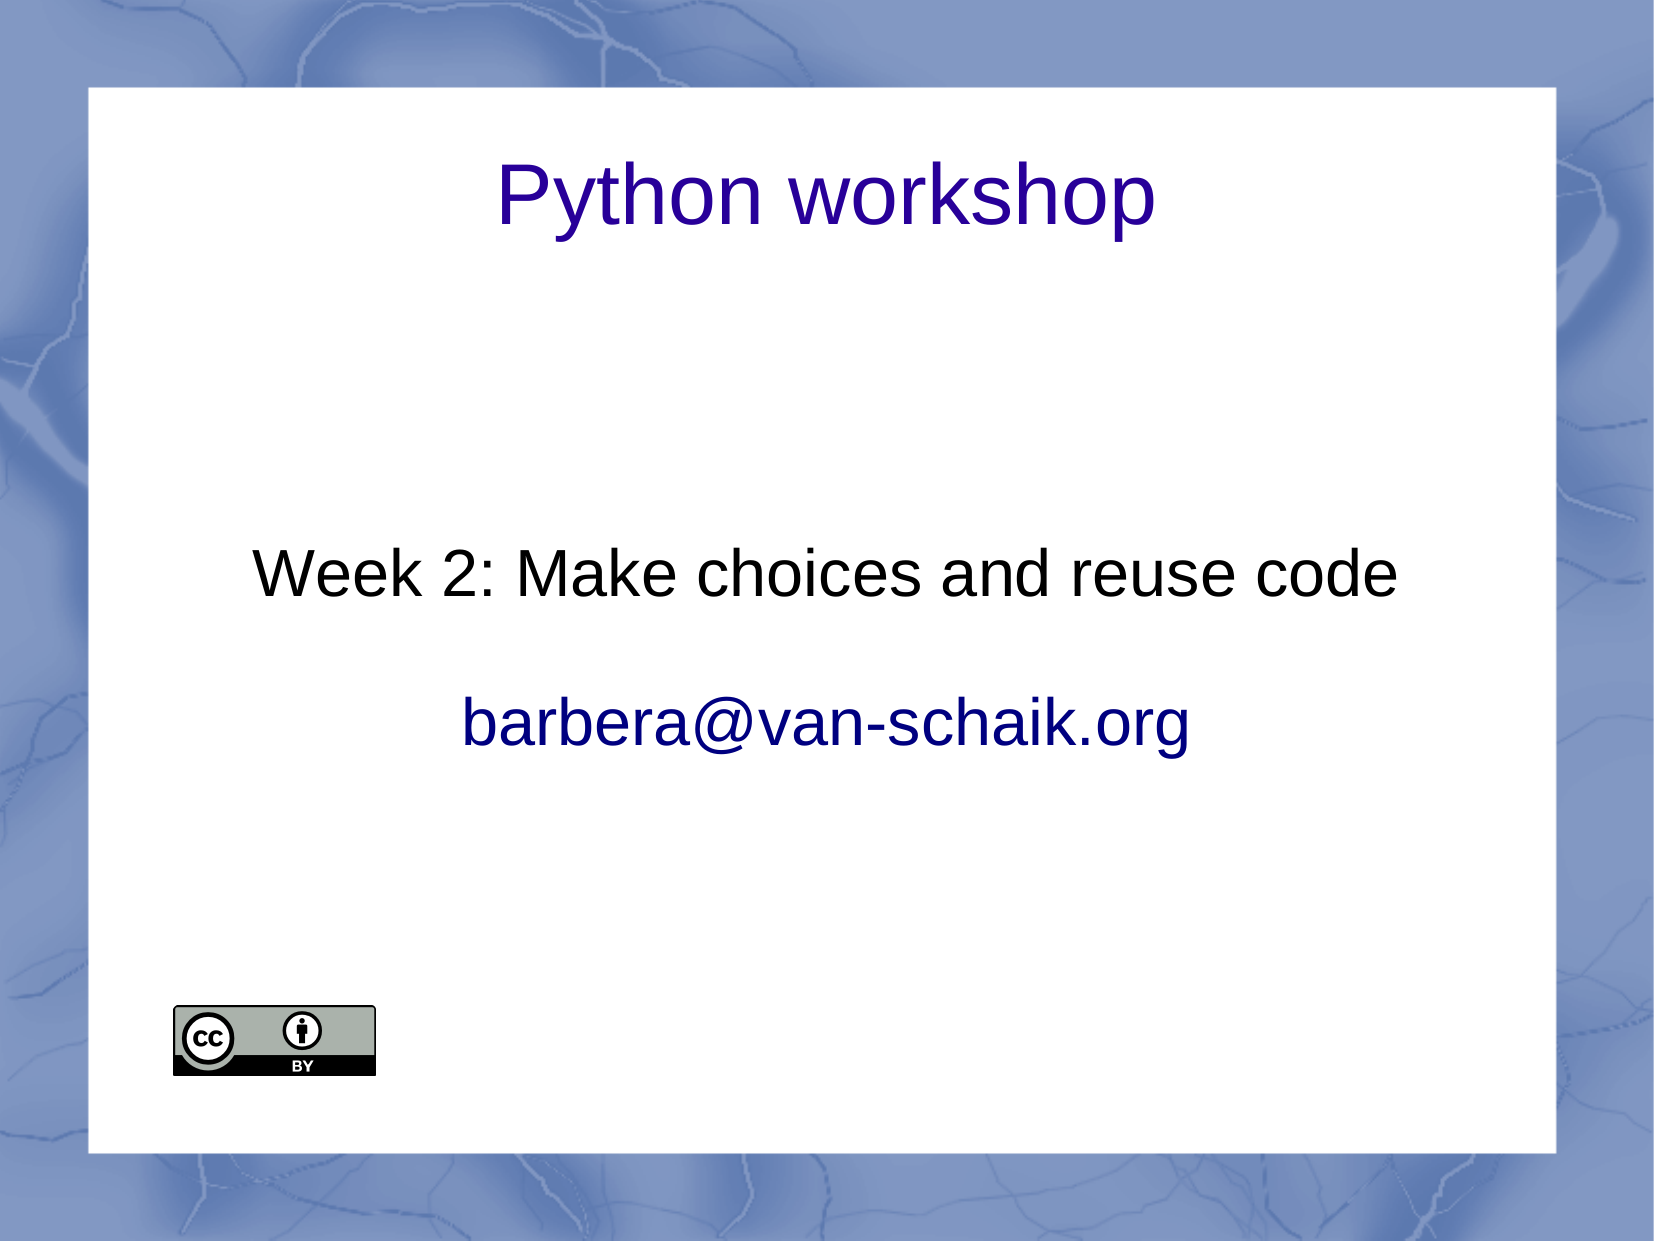

# Python workshop
Week 2: Make choices and reuse code
barbera@van-schaik.org